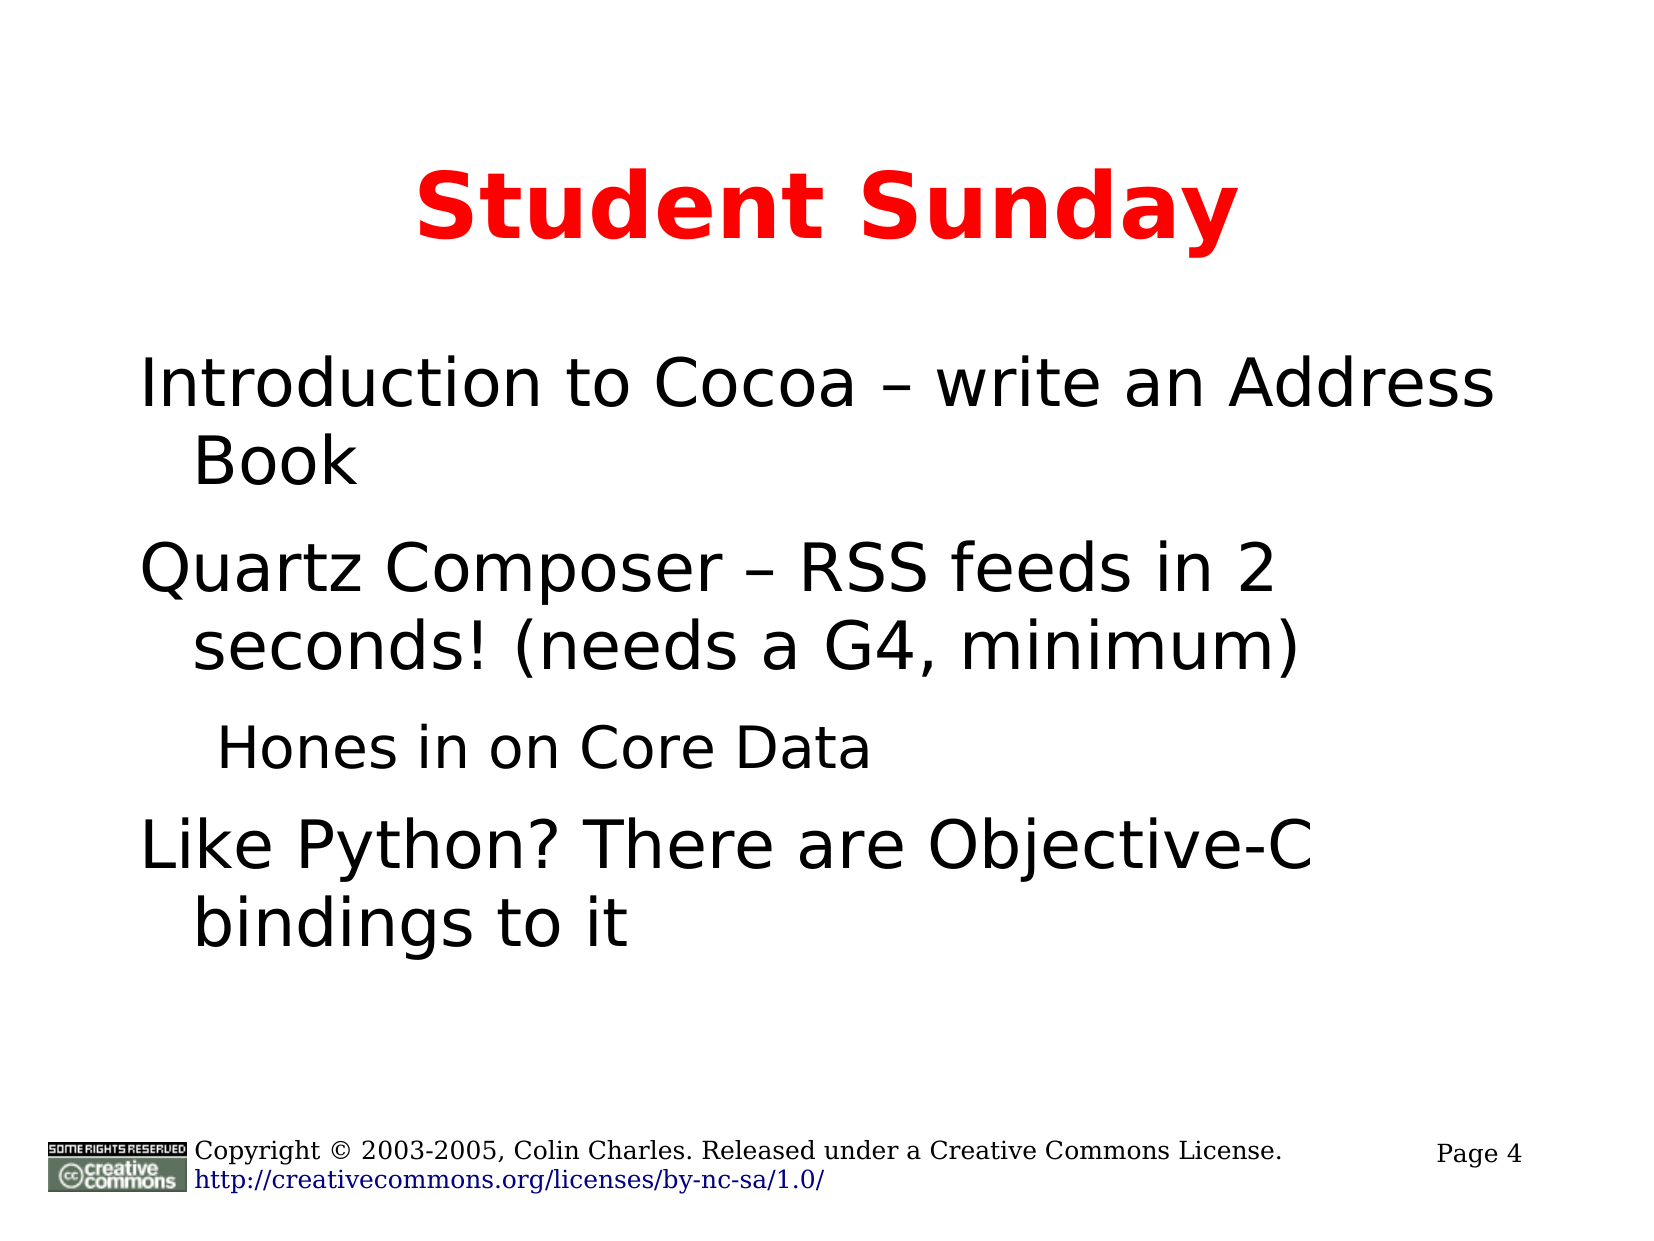

# Student Sunday
Introduction to Cocoa – write an Address Book
Quartz Composer – RSS feeds in 2 seconds! (needs a G4, minimum)
Hones in on Core Data
Like Python? There are Objective-C bindings to it